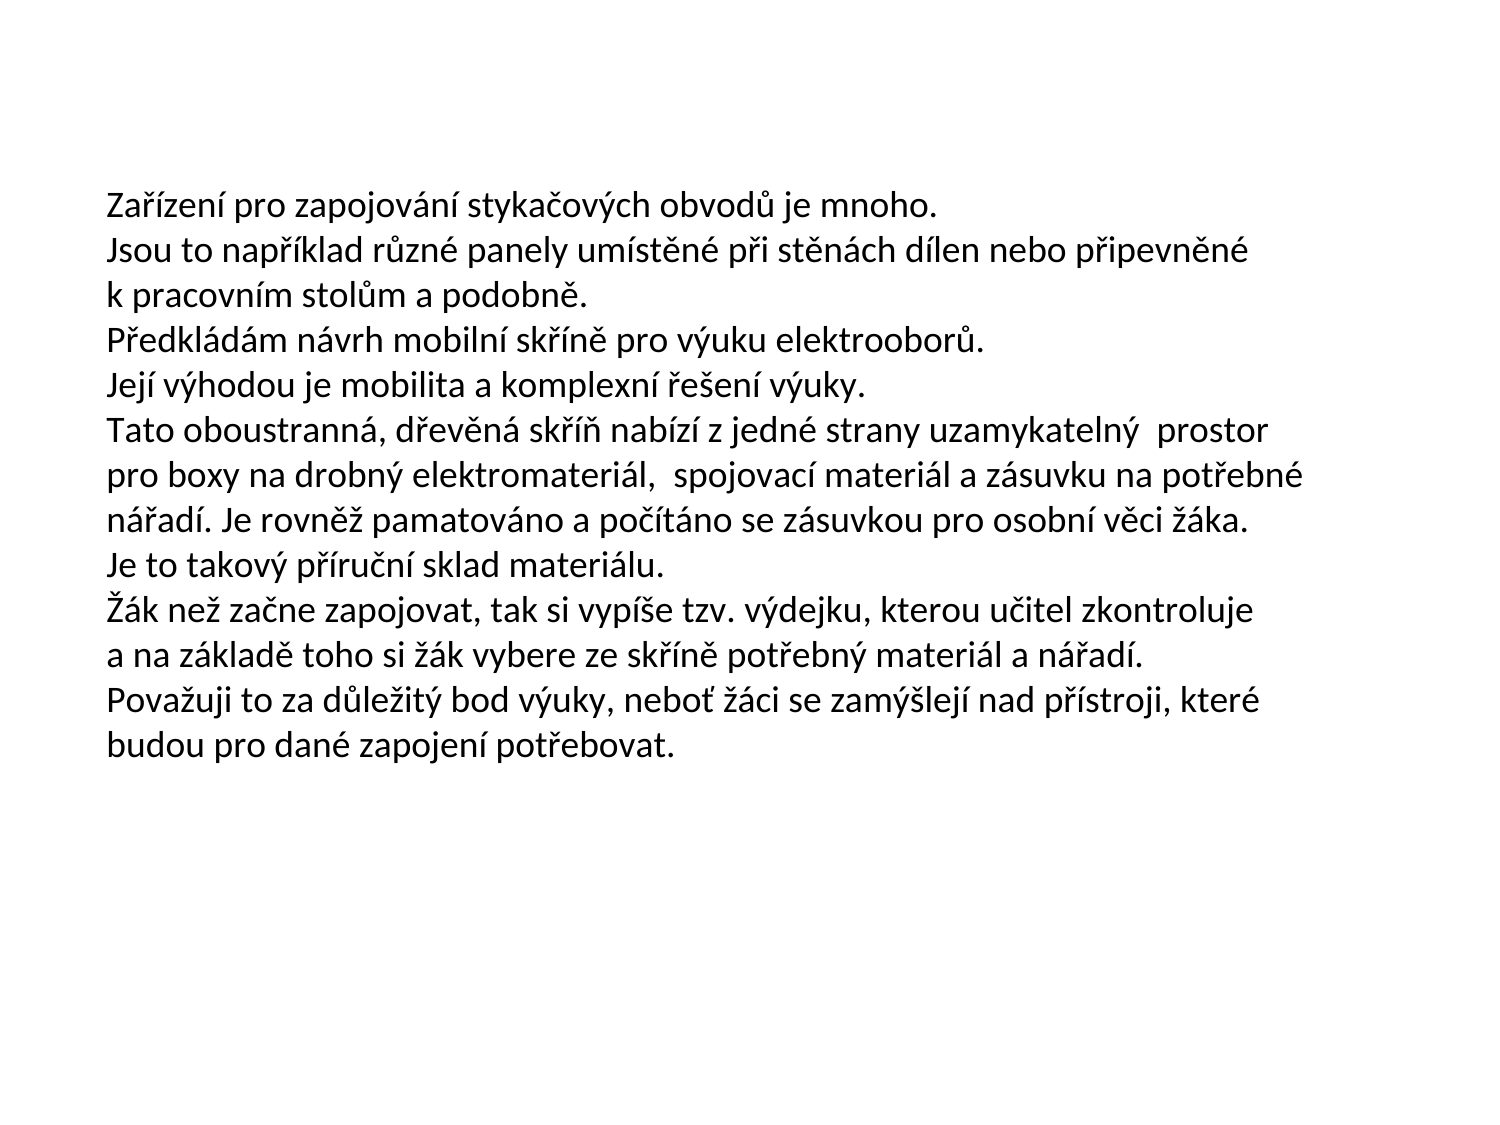

Zařízení pro zapojování stykačových obvodů je mnoho.
Jsou to například různé panely umístěné při stěnách dílen nebo připevněné
k pracovním stolům a podobně.
Předkládám návrh mobilní skříně pro výuku elektrooborů.
Její výhodou je mobilita a komplexní řešení výuky.
Tato oboustranná, dřevěná skříň nabízí z jedné strany uzamykatelný prostor
pro boxy na drobný elektromateriál, spojovací materiál a zásuvku na potřebné
nářadí. Je rovněž pamatováno a počítáno se zásuvkou pro osobní věci žáka.
Je to takový příruční sklad materiálu.
Žák než začne zapojovat, tak si vypíše tzv. výdejku, kterou učitel zkontroluje
a na základě toho si žák vybere ze skříně potřebný materiál a nářadí.
Považuji to za důležitý bod výuky, neboť žáci se zamýšlejí nad přístroji, které
budou pro dané zapojení potřebovat.